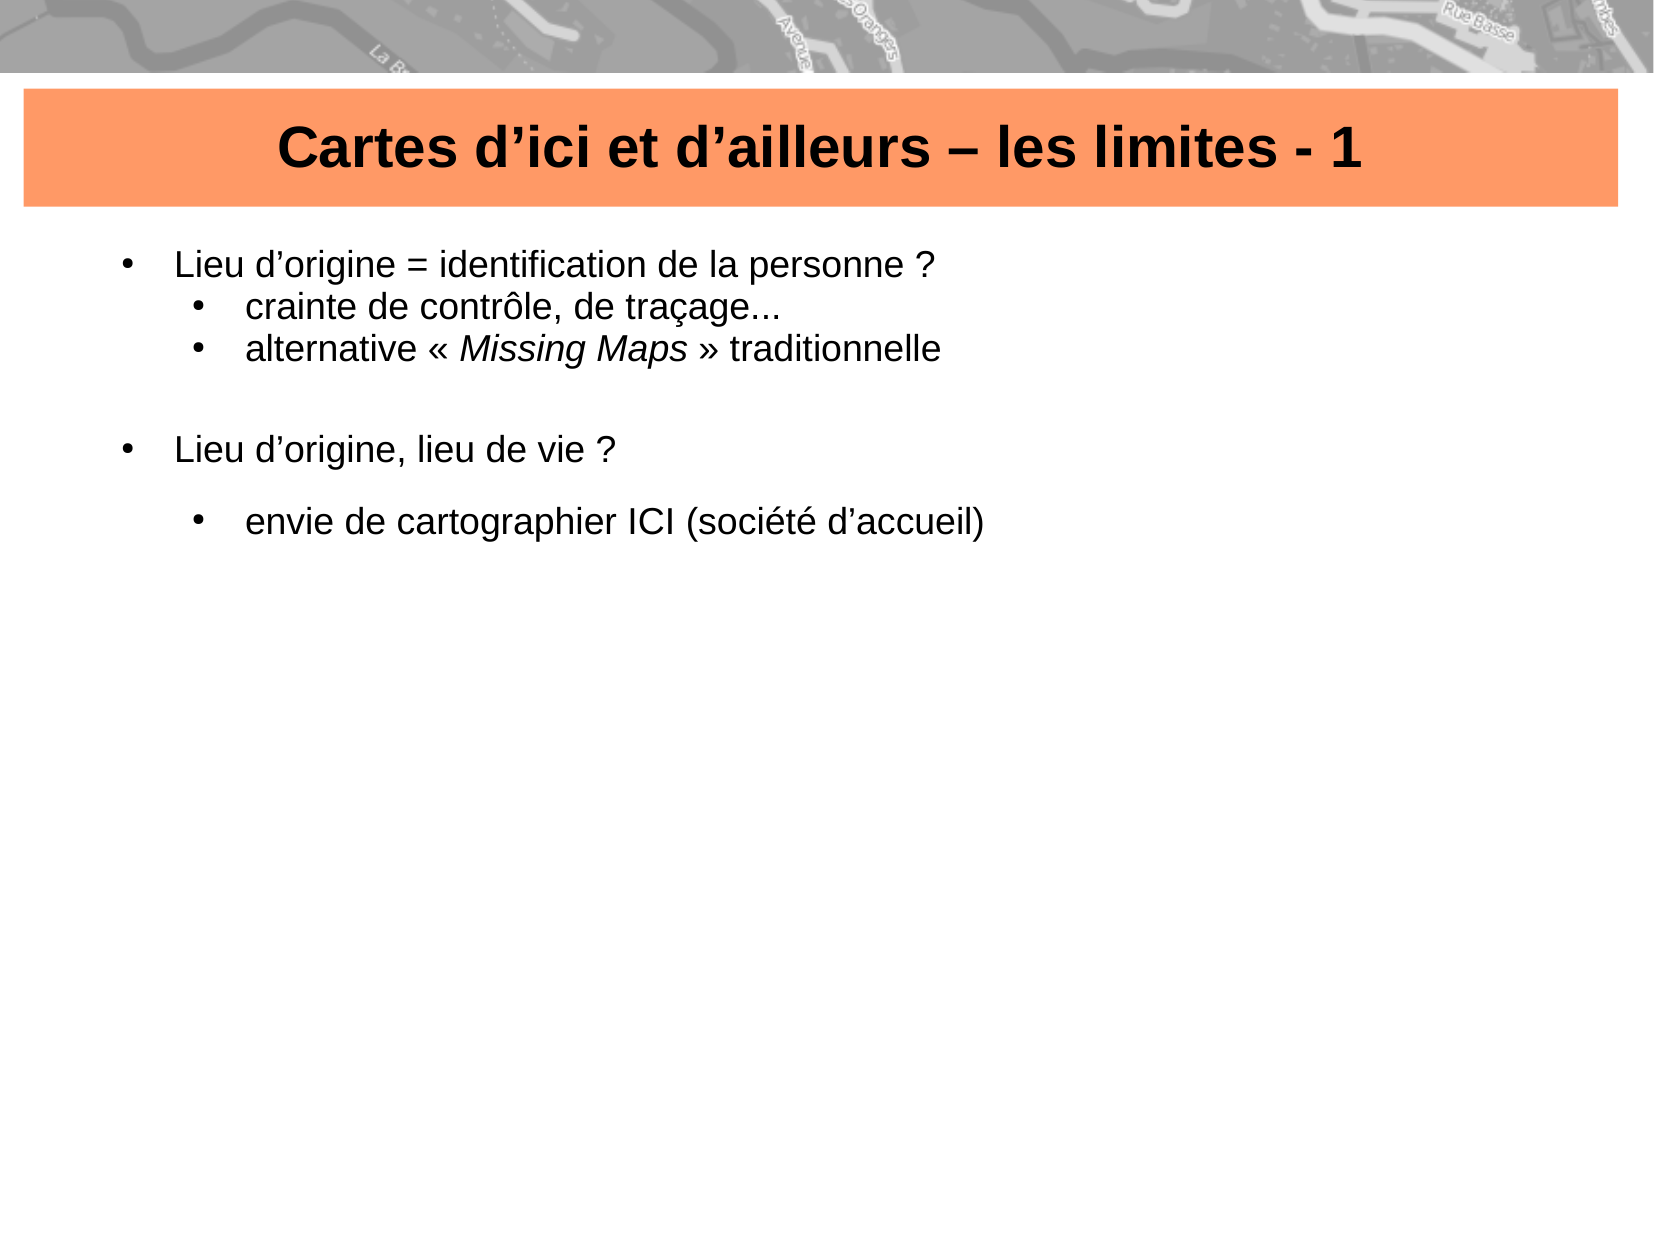

| | | | |
| --- | --- | --- | --- |
Cartes d’ici et d’ailleurs – les limites - 1
Lieu d’origine = identification de la personne ?
crainte de contrôle, de traçage...
alternative « Missing Maps » traditionnelle
Lieu d’origine, lieu de vie ?
envie de cartographier ICI (société d’accueil)